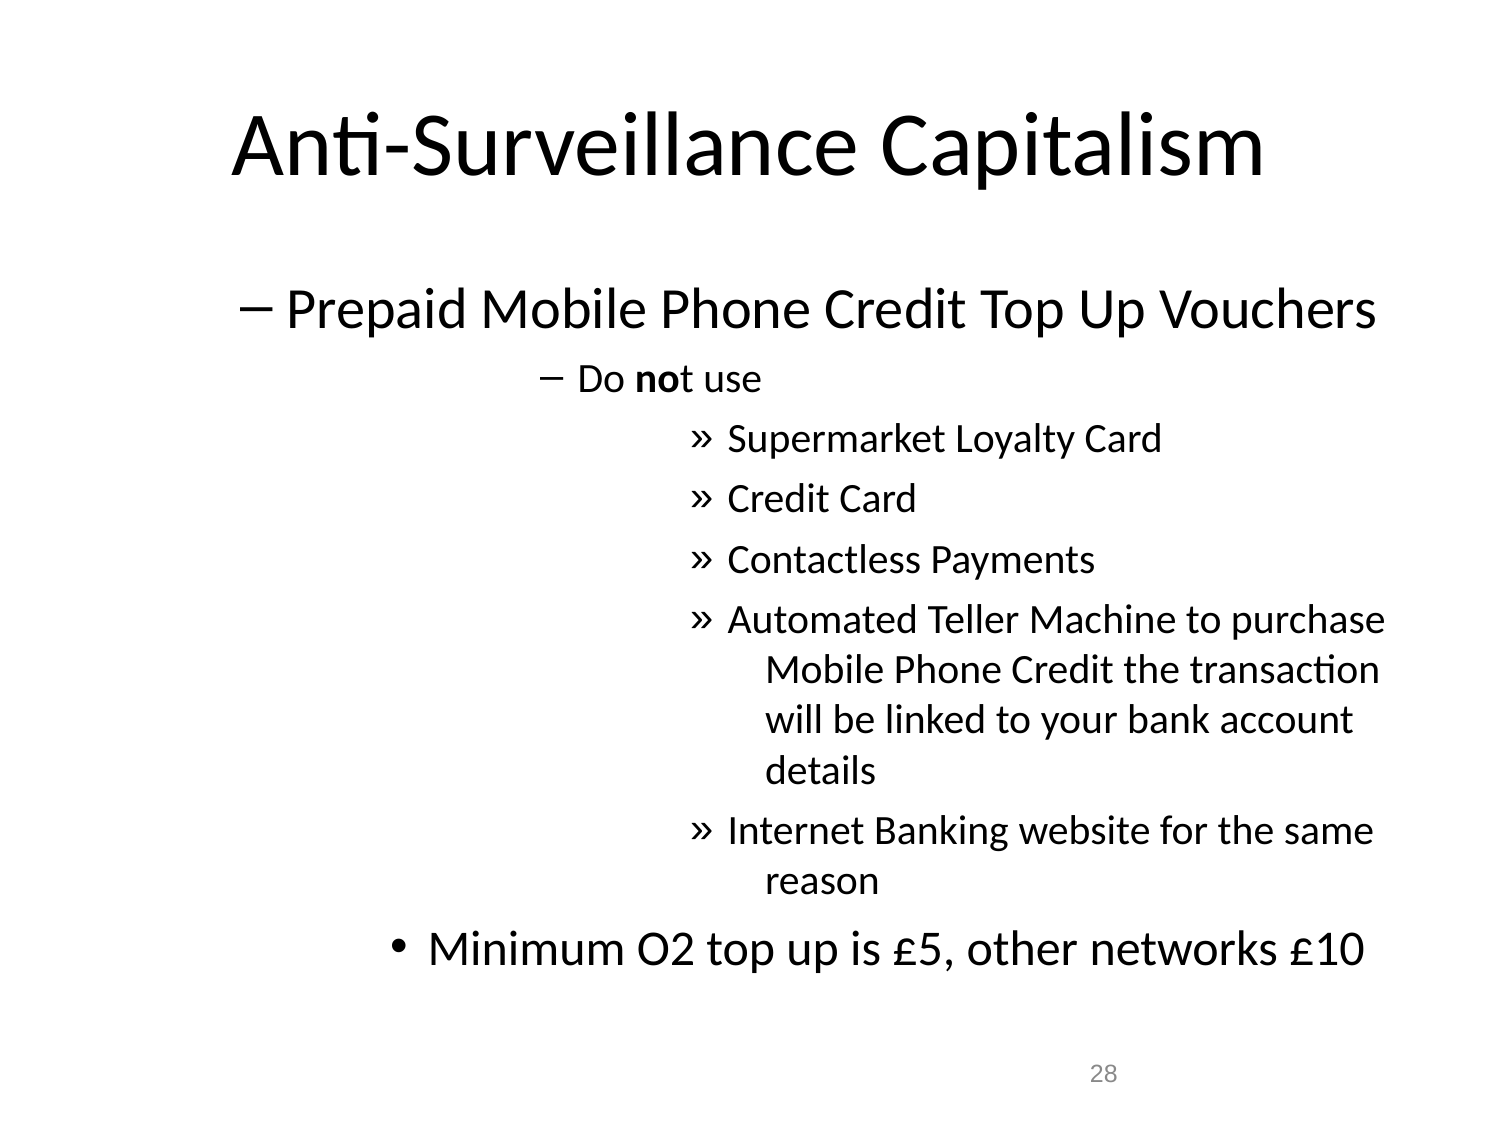

# Anti-Surveillance Capitalism
Prepaid Mobile Phone Credit Top Up Vouchers
Do not use
Supermarket Loyalty Card
Credit Card
Contactless Payments
Automated Teller Machine to purchase Mobile Phone Credit the transaction will be linked to your bank account details
Internet Banking website for the same reason
Minimum O2 top up is £5, other networks £10
28